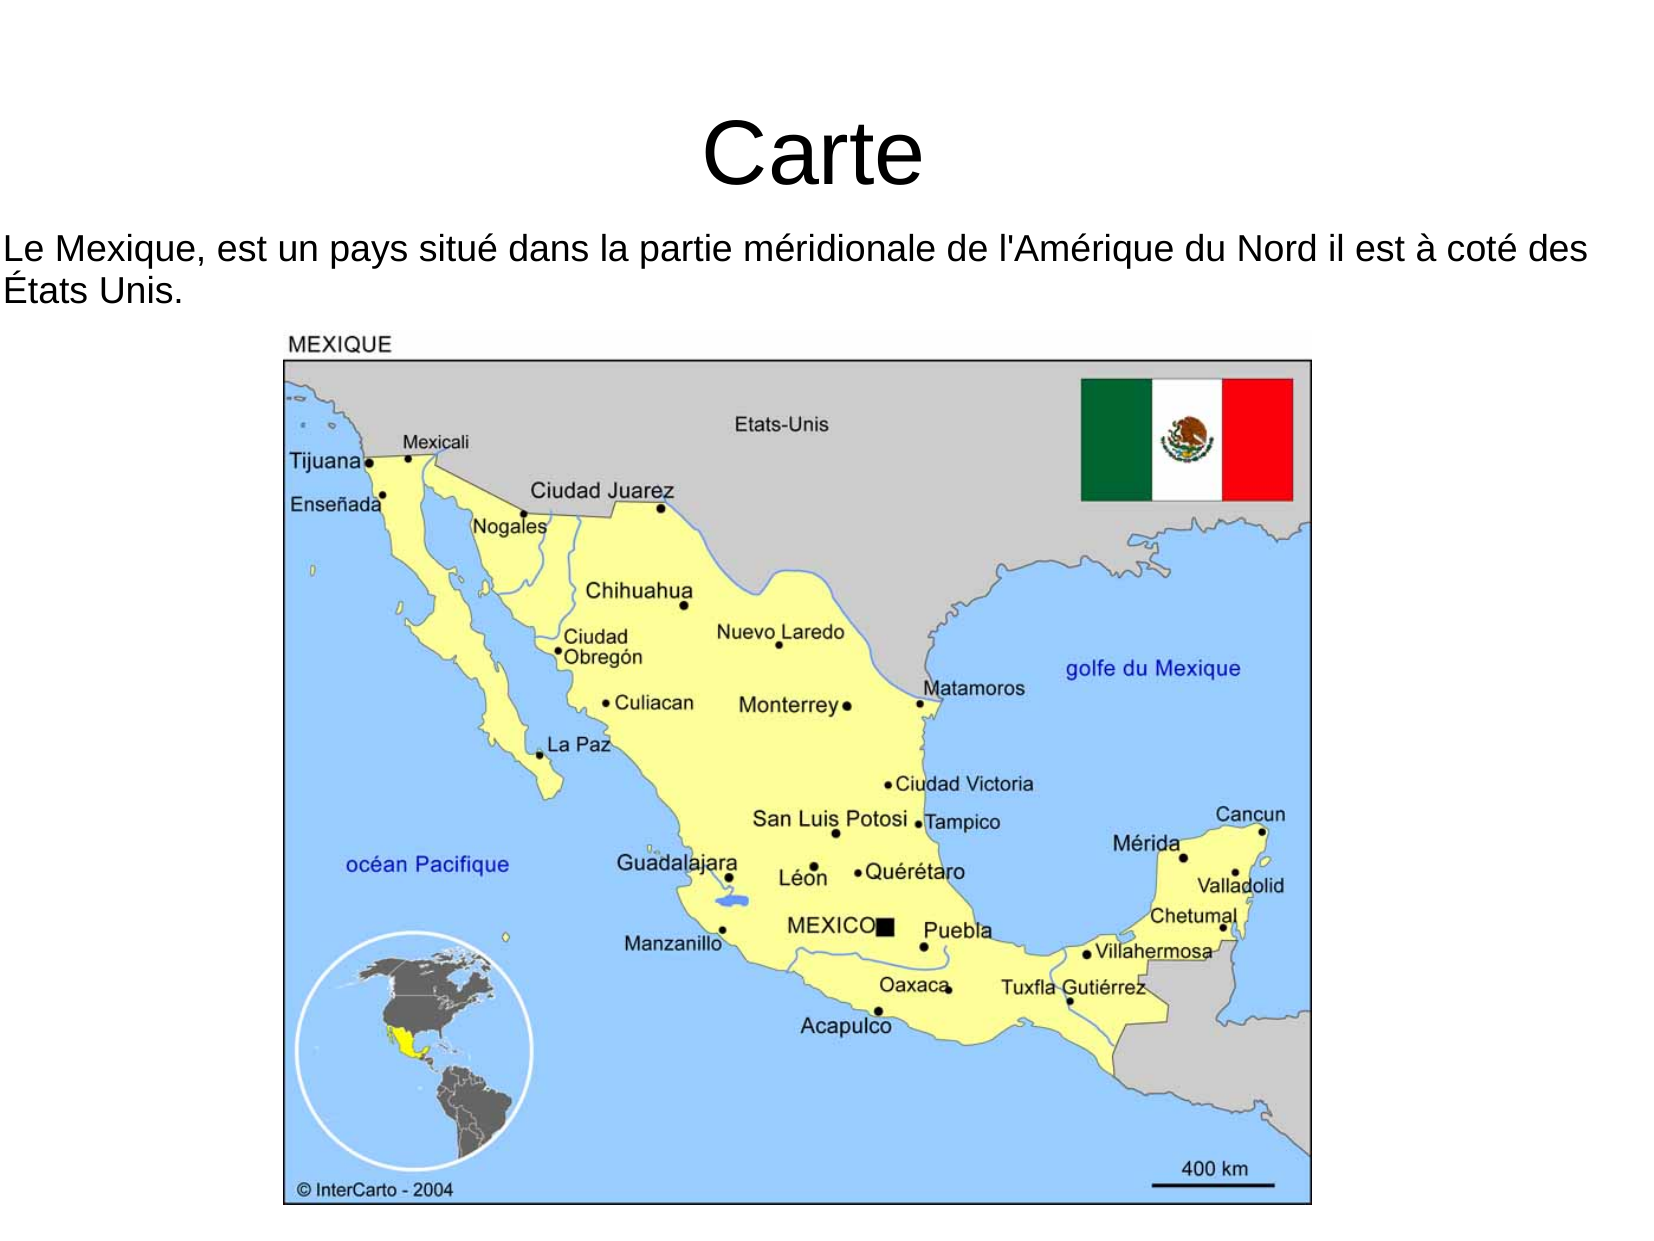

# Carte
Le Mexique, est un pays situé dans la partie méridionale de l'Amérique du Nord il est à coté des États Unis.